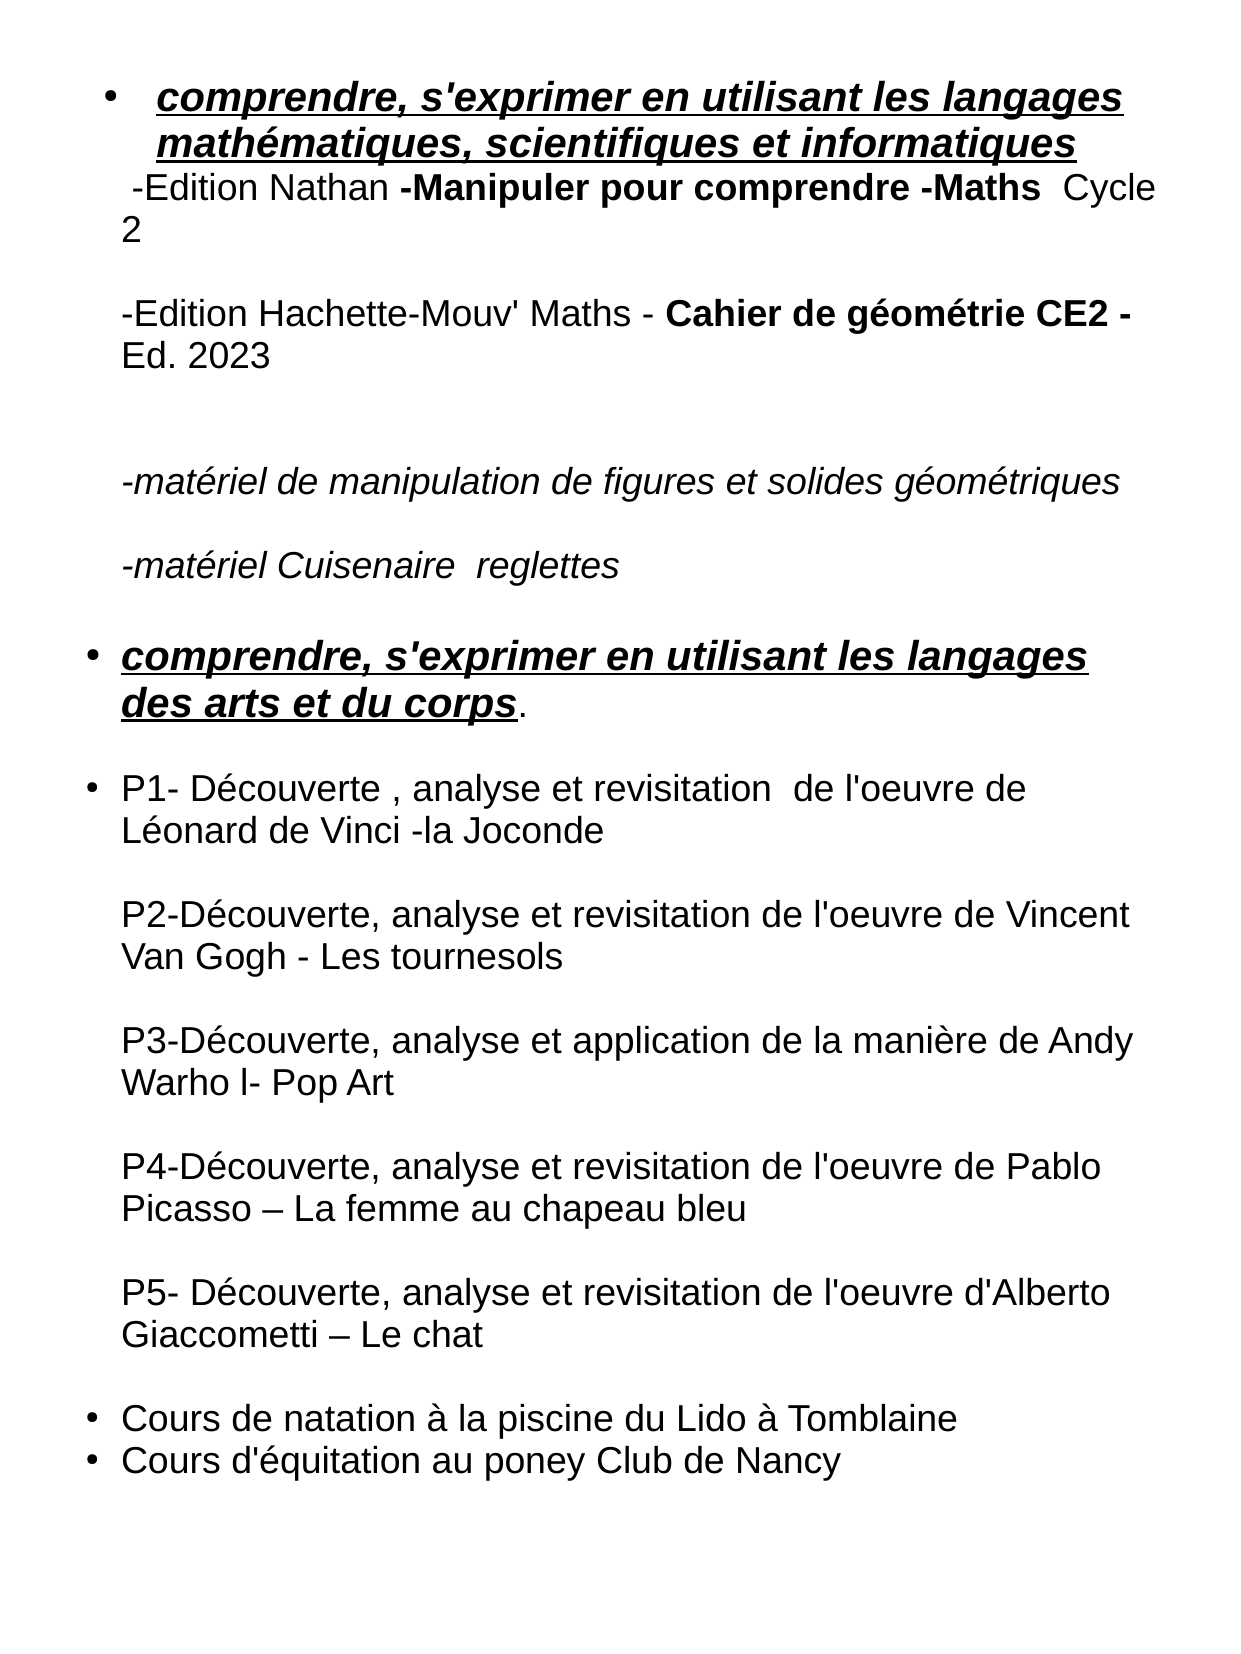

comprendre, s'exprimer en utilisant les langages mathématiques, scientifiques et informatiques
 -Edition Nathan -Manipuler pour comprendre -Maths Cycle 2
-Edition Hachette-Mouv' Maths - Cahier de géométrie CE2 - Ed. 2023
-matériel de manipulation de figures et solides géométriques
-matériel Cuisenaire reglettes
comprendre, s'exprimer en utilisant les langages des arts et du corps.
P1- Découverte , analyse et revisitation de l'oeuvre de 		 Léonard de Vinci -la Joconde
P2-Découverte, analyse et revisitation de l'oeuvre de Vincent Van Gogh - Les tournesols
P3-Découverte, analyse et application de la manière de Andy Warho l- Pop Art
P4-Découverte, analyse et revisitation de l'oeuvre de Pablo Picasso – La femme au chapeau bleu
P5- Découverte, analyse et revisitation de l'oeuvre d'Alberto Giaccometti – Le chat
Cours de natation à la piscine du Lido à Tomblaine
Cours d'équitation au poney Club de Nancy